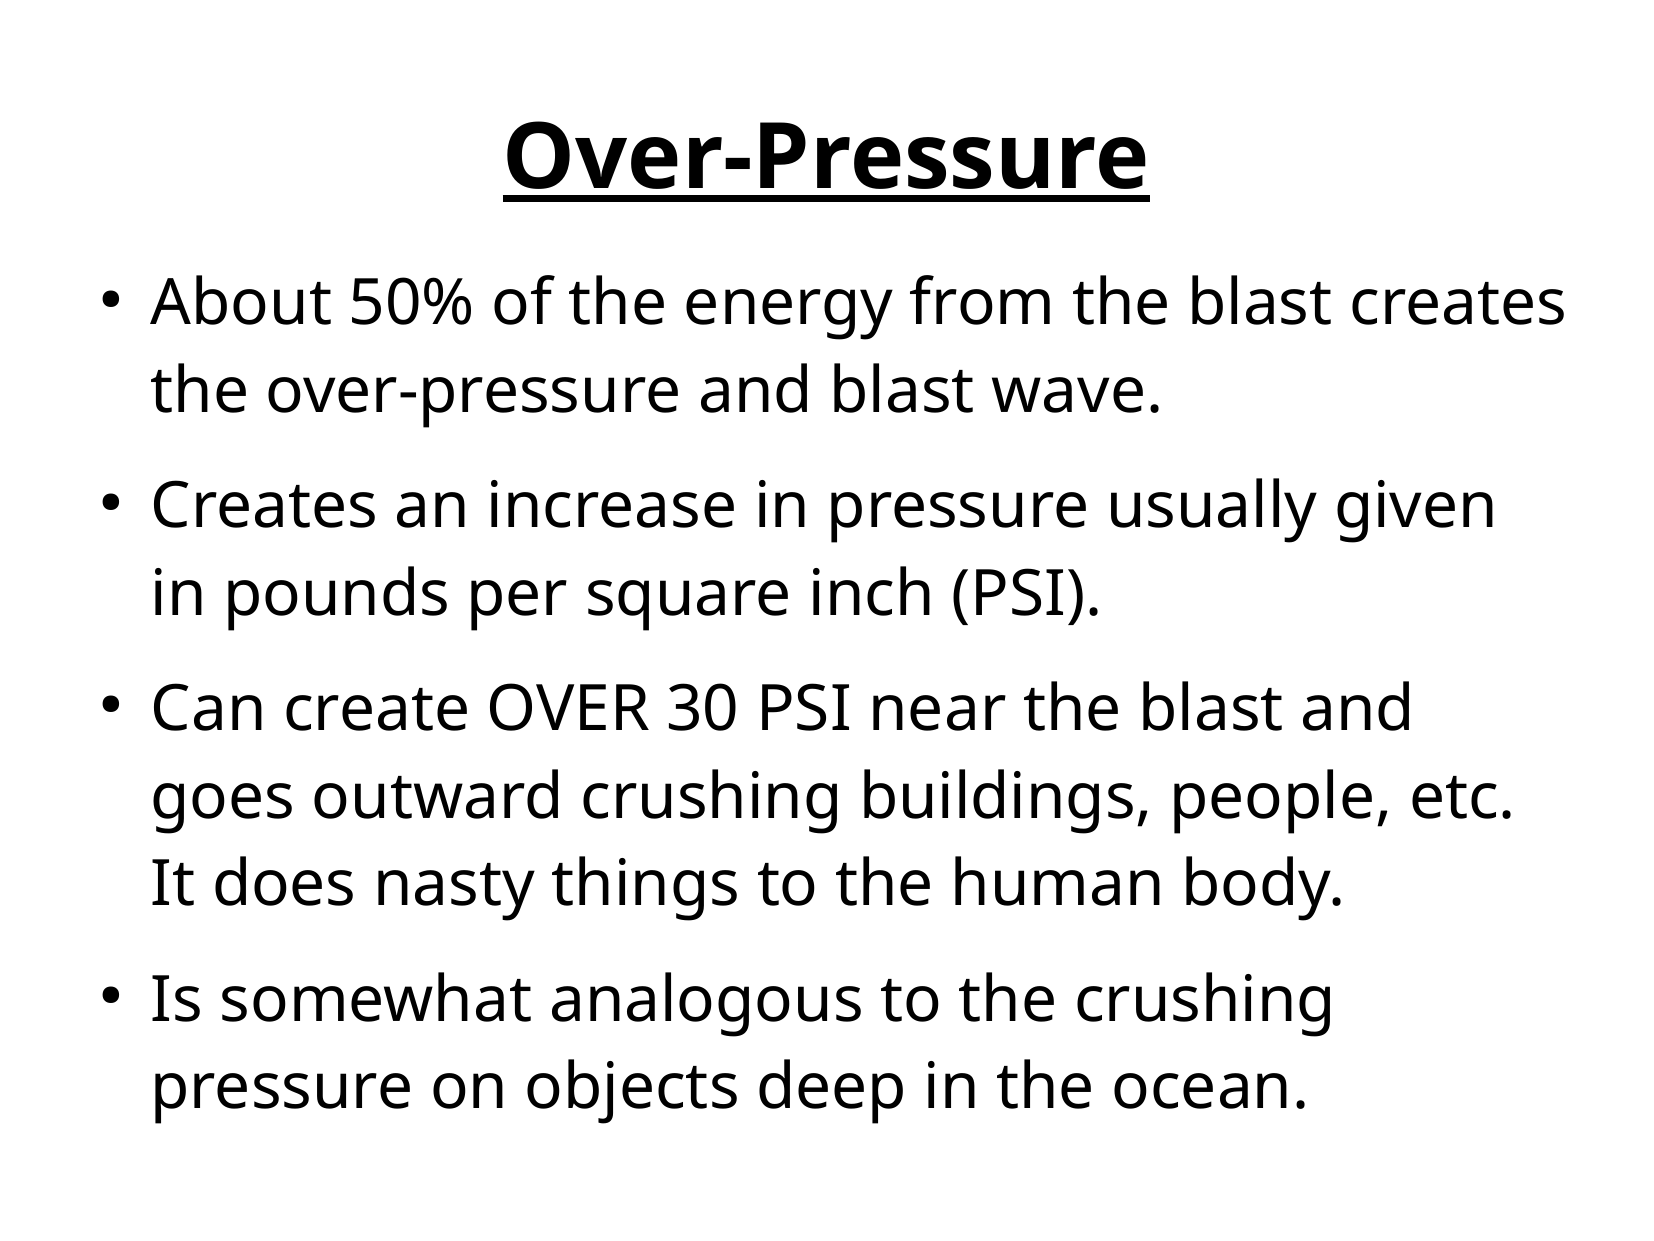

# Over-Pressure
About 50% of the energy from the blast creates the over-pressure and blast wave.
Creates an increase in pressure usually given in pounds per square inch (PSI).
Can create OVER 30 PSI near the blast and goes outward crushing buildings, people, etc. It does nasty things to the human body.
Is somewhat analogous to the crushing pressure on objects deep in the ocean.